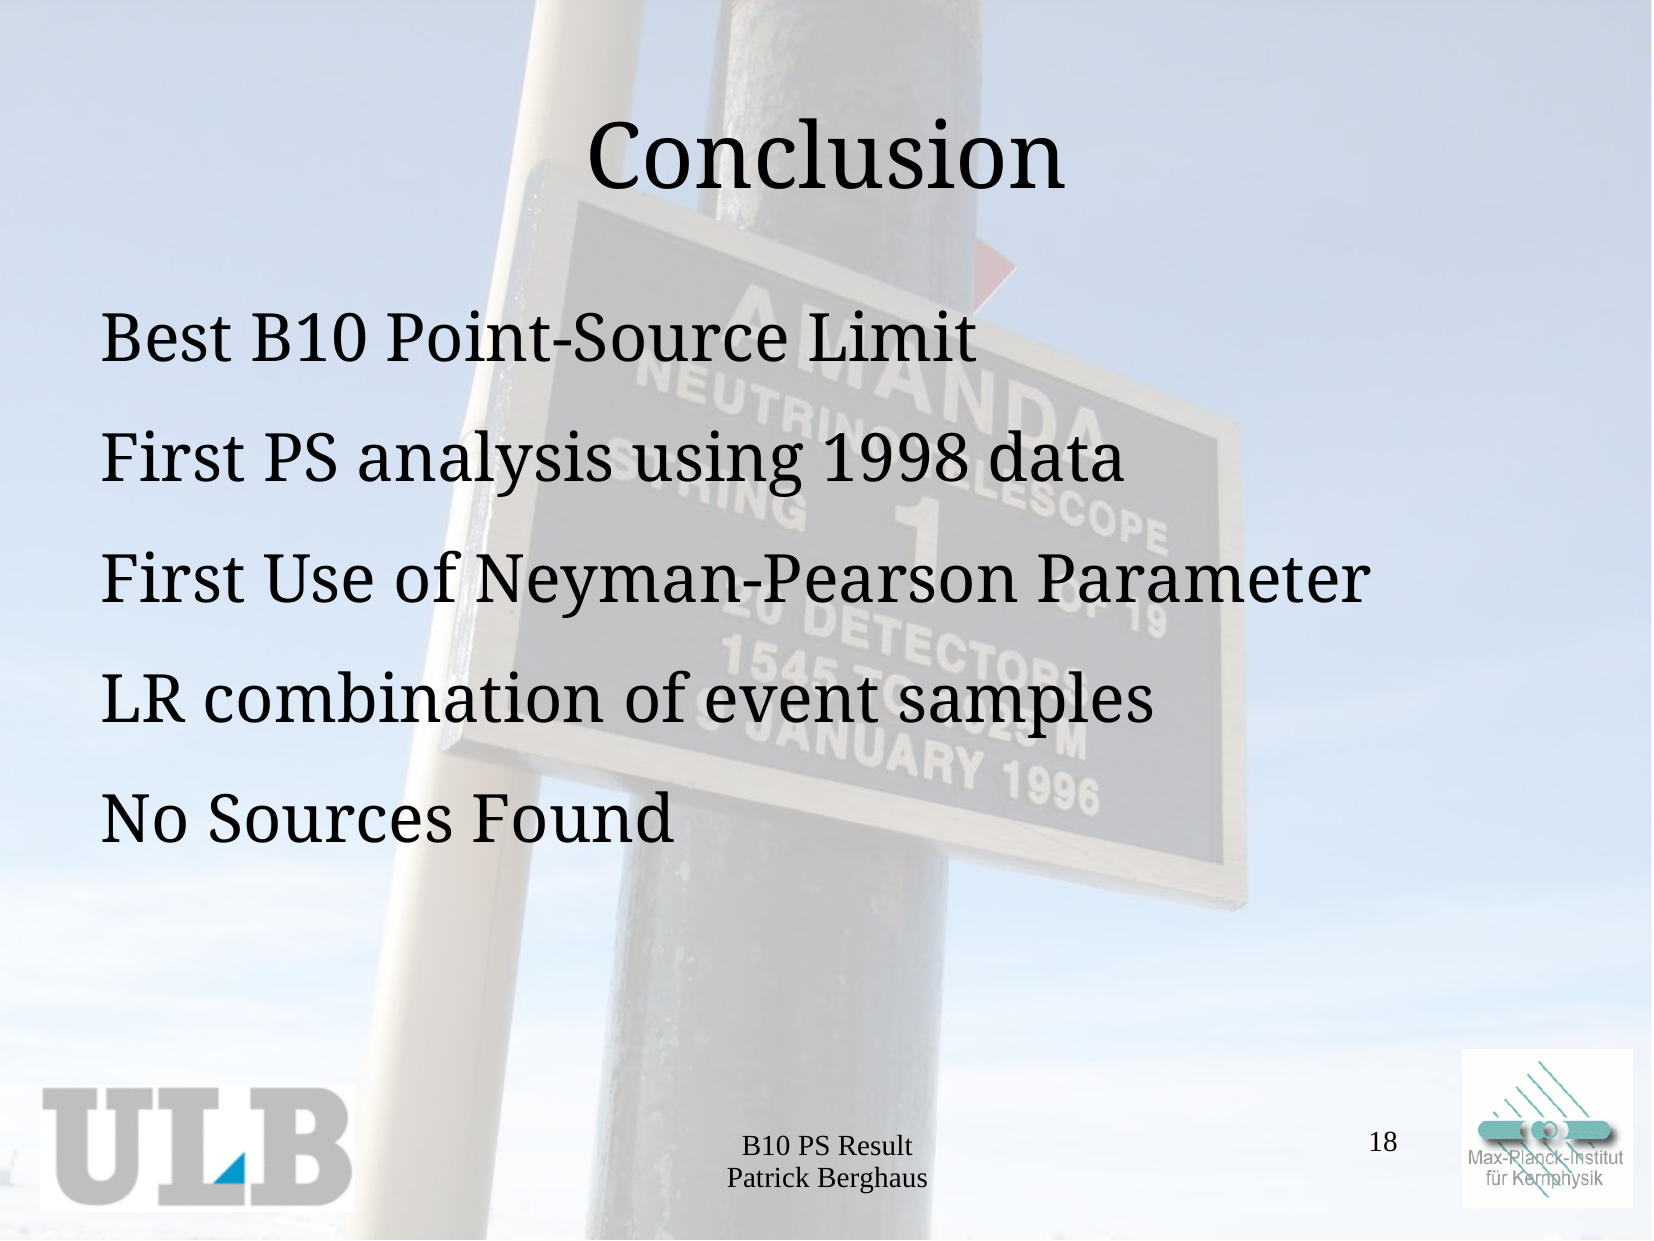

# Conclusion
Best B10 Point-Source Limit
First PS analysis using 1998 data
First Use of Neyman-Pearson Parameter
LR combination of event samples
No Sources Found
18